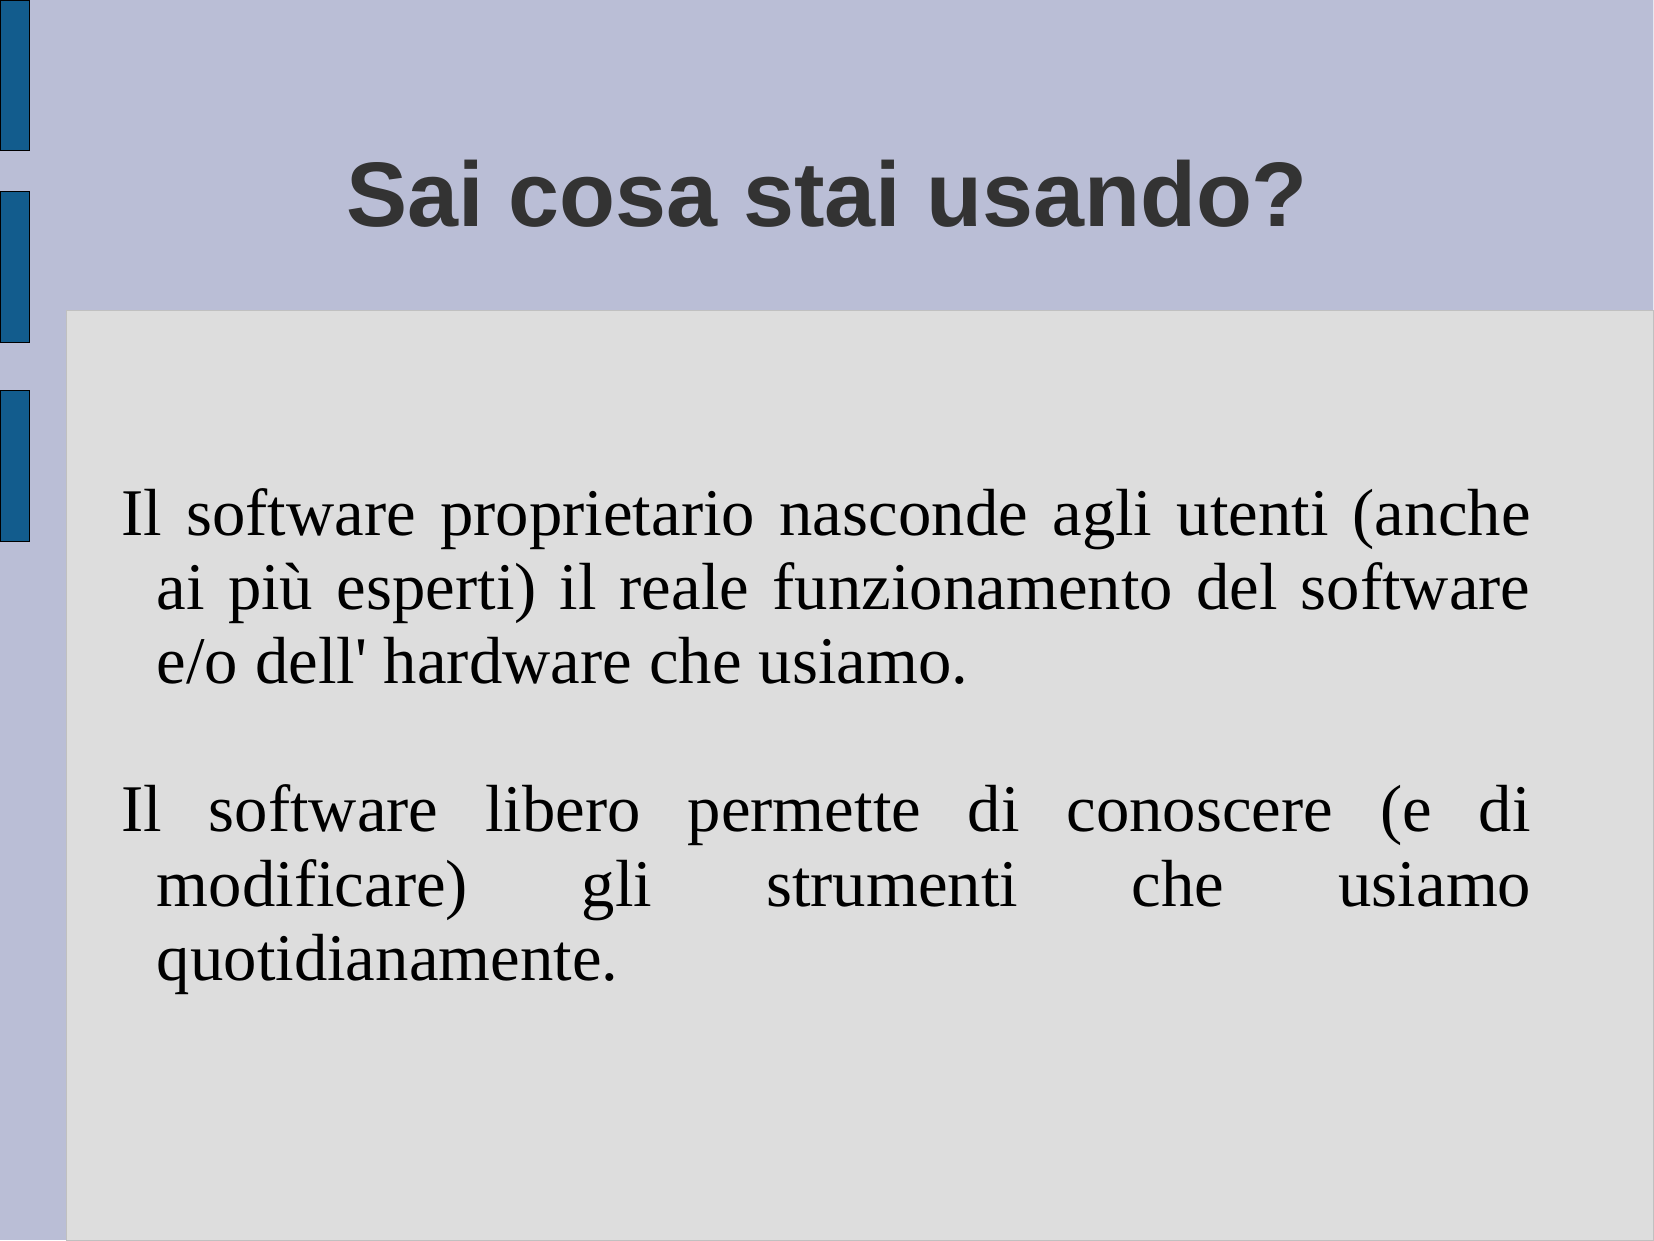

# Sai cosa stai usando?
Il software proprietario nasconde agli utenti (anche ai più esperti) il reale funzionamento del software e/o dell' hardware che usiamo.
Il software libero permette di conoscere (e di modificare) gli strumenti che usiamo quotidianamente.